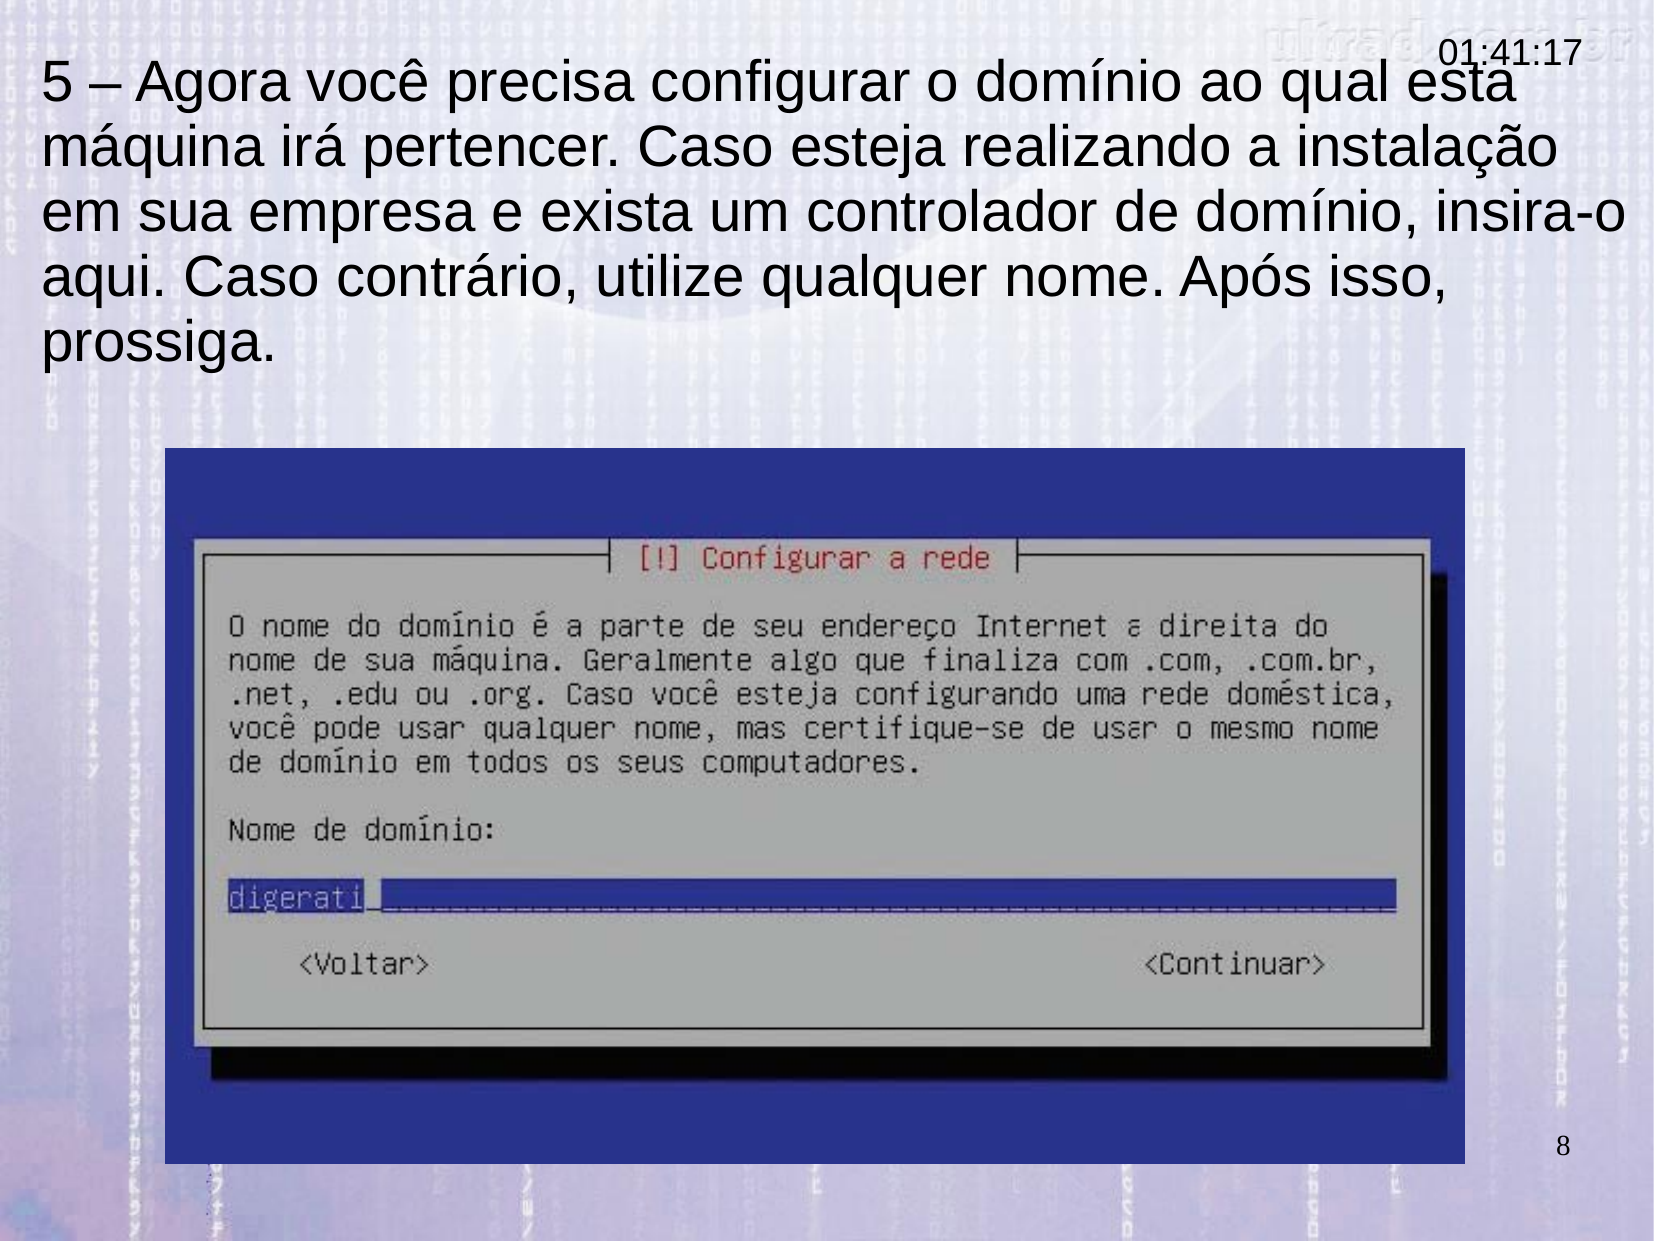

02:59:56
5 – Agora você precisa configurar o domínio ao qual esta máquina irá pertencer. Caso esteja realizando a instalação em sua empresa e exista um controlador de domínio, insira-o aqui. Caso contrário, utilize qualquer nome. Após isso, prossiga.
8